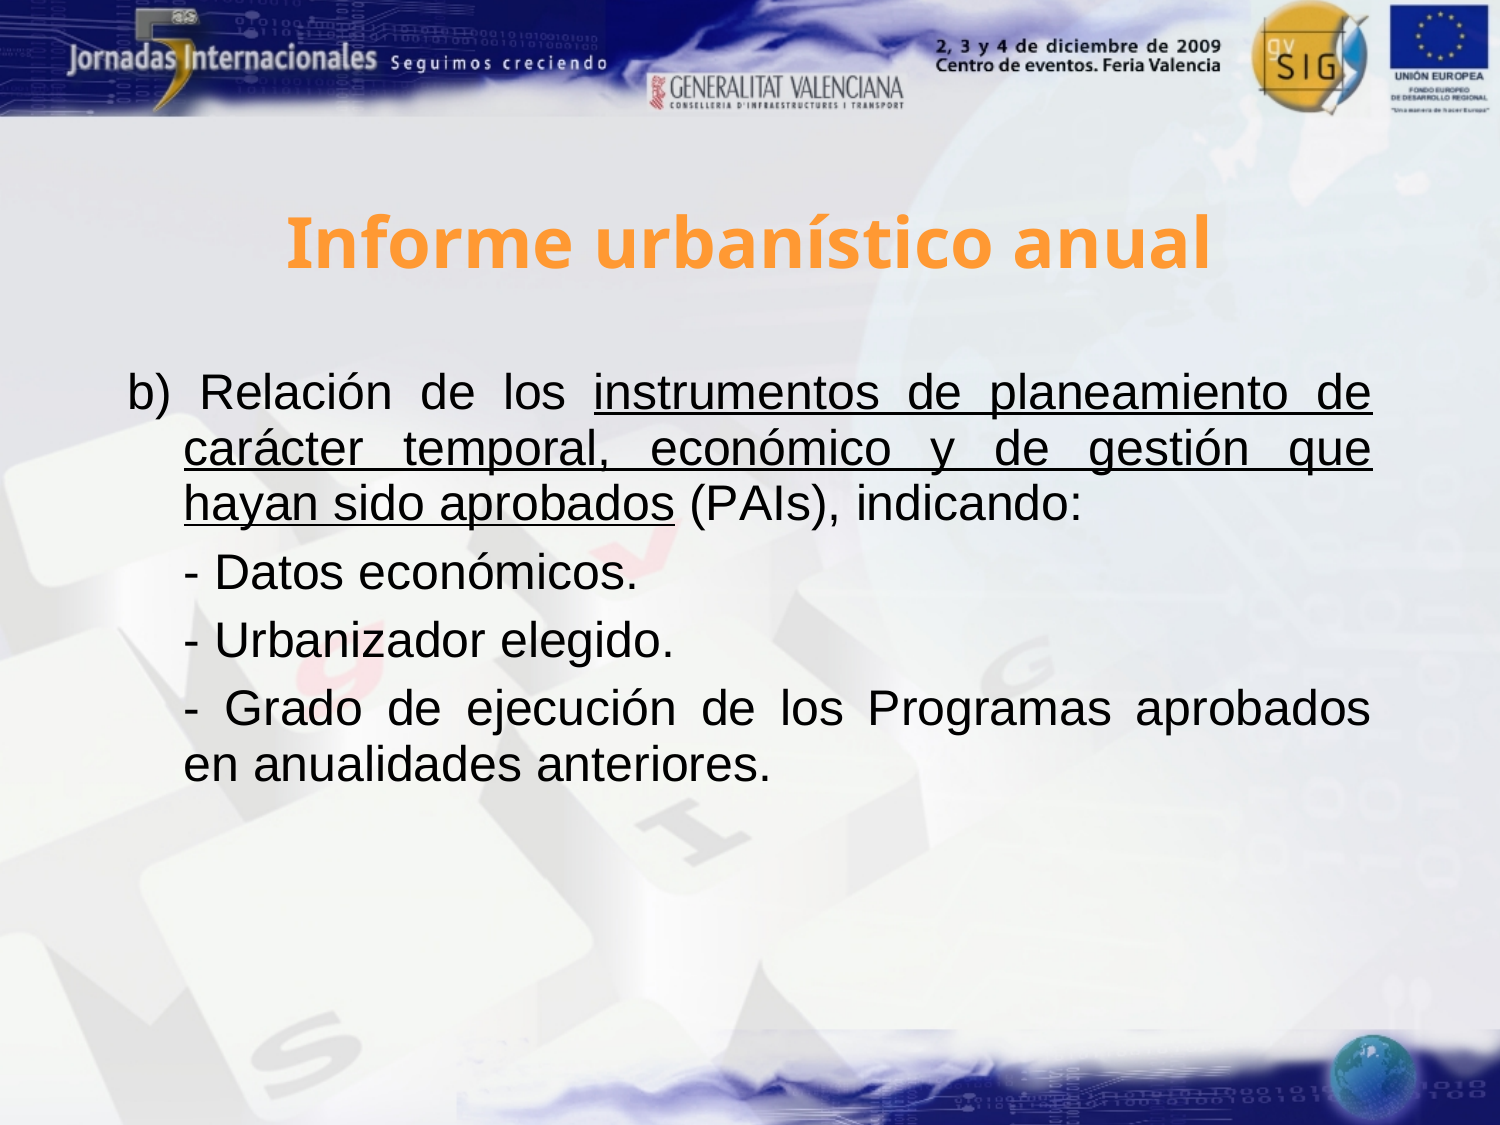

Informe urbanístico anual
# b) Relación de los instrumentos de planeamiento de carácter temporal, económico y de gestión que hayan sido aprobados (PAIs), indicando:
	- Datos económicos.
	- Urbanizador elegido.
	- Grado de ejecución de los Programas aprobados en anualidades anteriores.